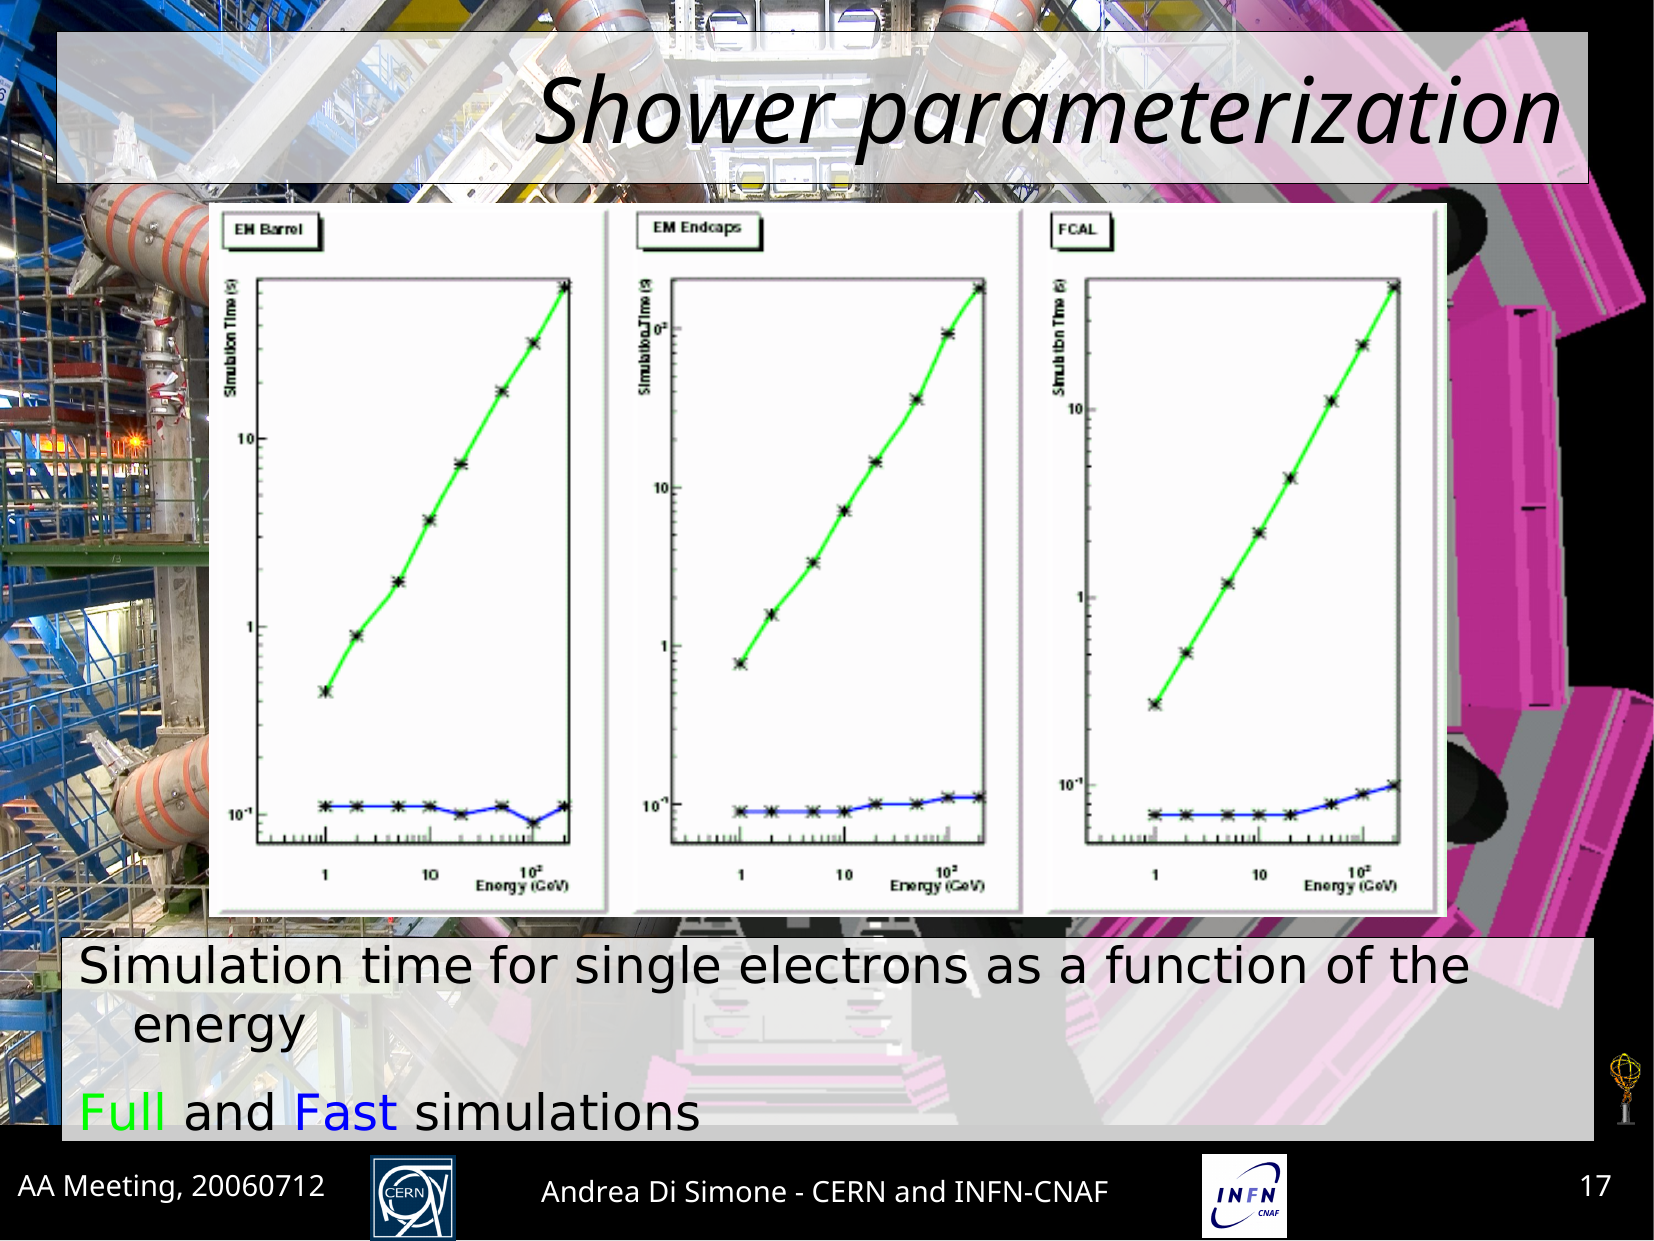

# Shower parameterization
Simulation time for single electrons as a function of the energy
Full and Fast simulations
AA Meeting, 20060712
17
Andrea Di Simone - CERN and INFN-CNAF